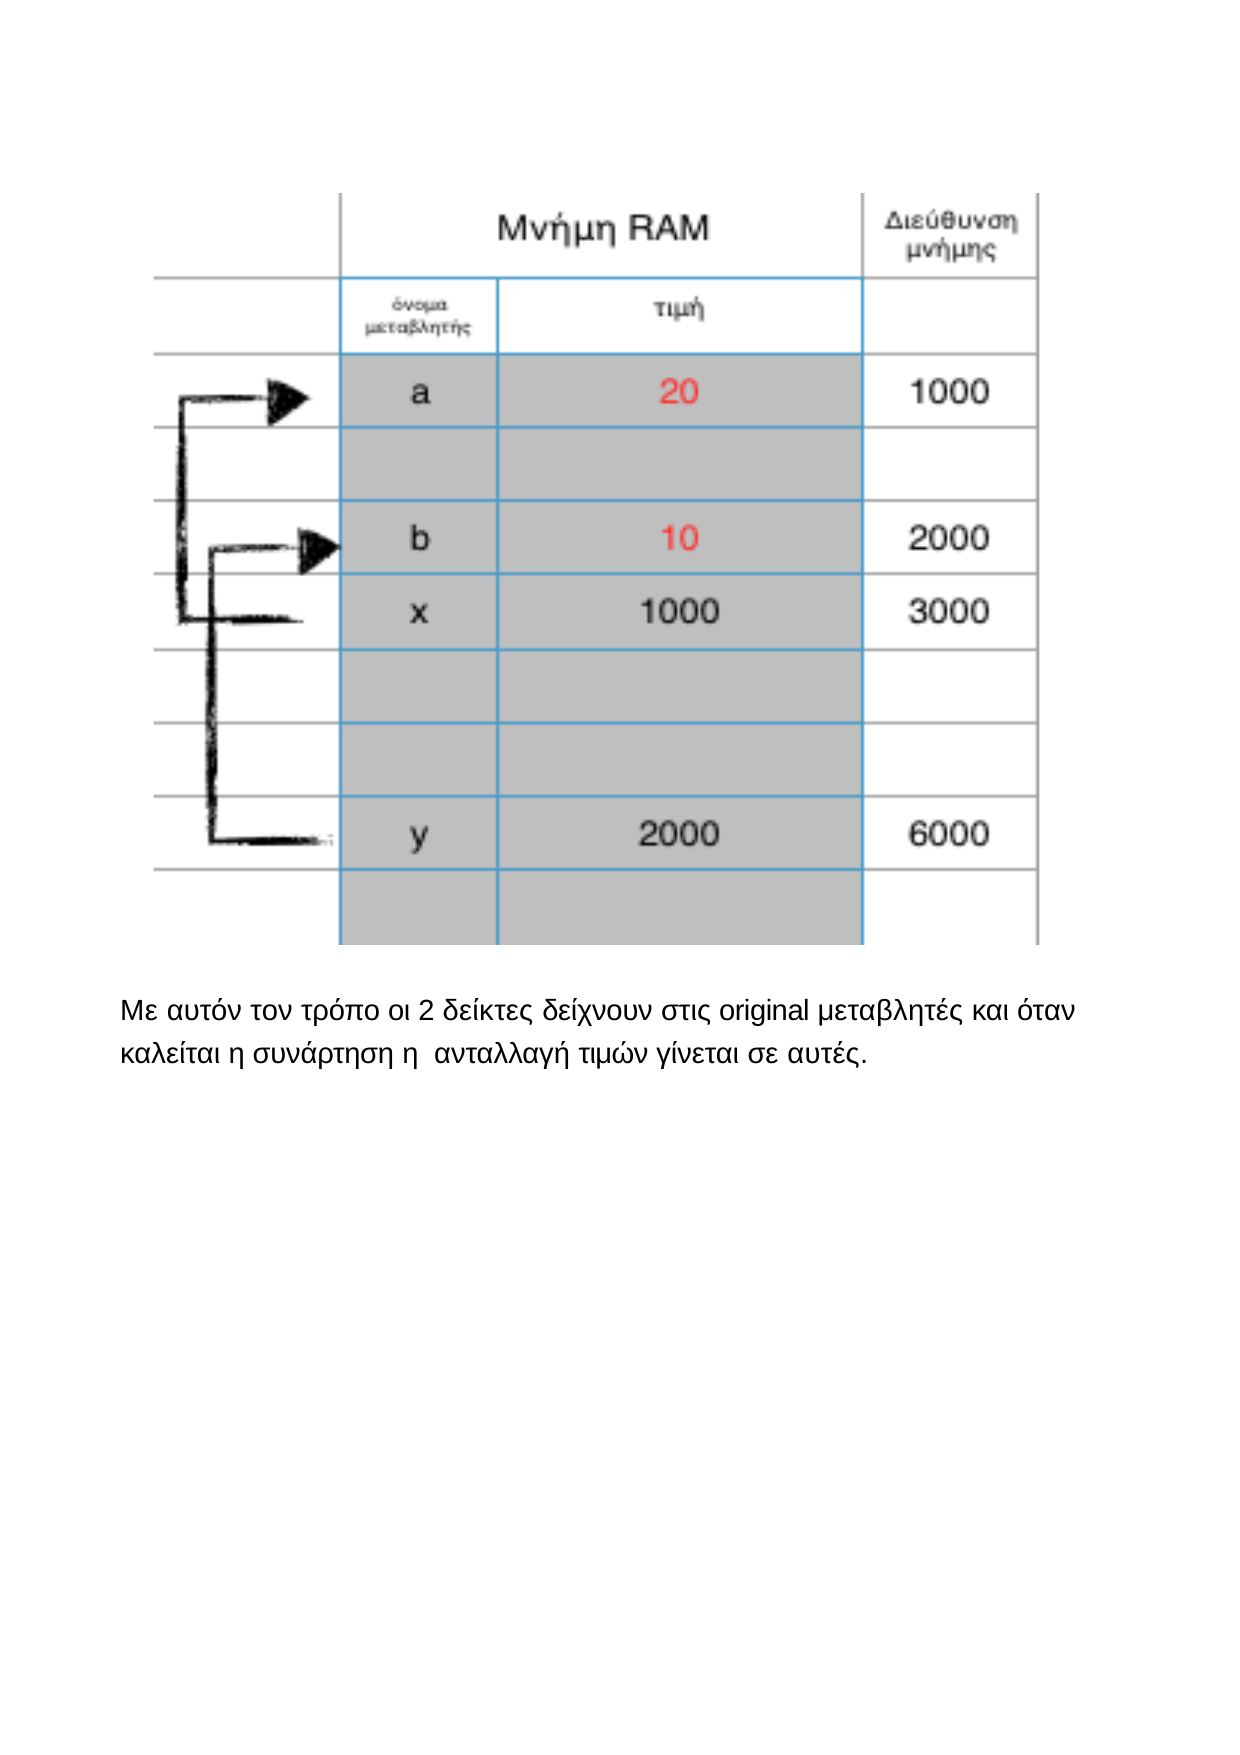

Με αυτόν τον τρόπο οι 2 δείκτες δείχνουν στις original μεταβλητές και όταν καλείται η συνάρτηση η ανταλλαγή τιμών γίνεται σε αυτές.